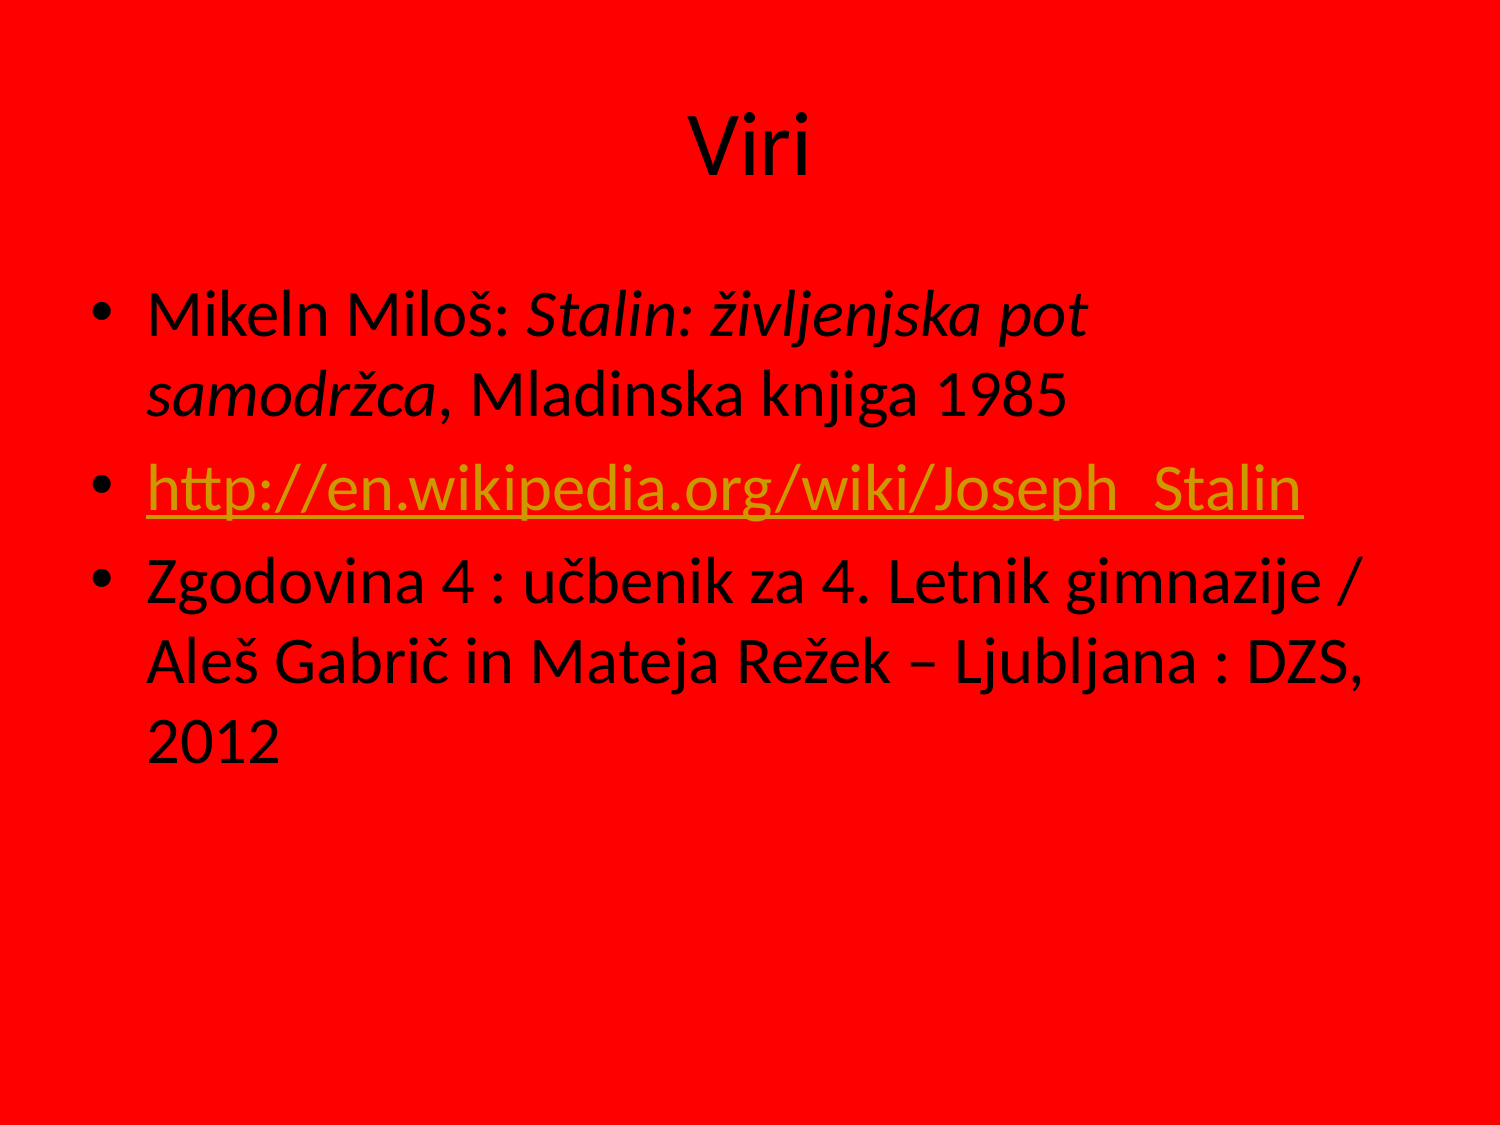

# Viri
Mikeln Miloš: Stalin: življenjska pot samodržca, Mladinska knjiga 1985
http://en.wikipedia.org/wiki/Joseph_Stalin
Zgodovina 4 : učbenik za 4. Letnik gimnazije / Aleš Gabrič in Mateja Režek – Ljubljana : DZS, 2012